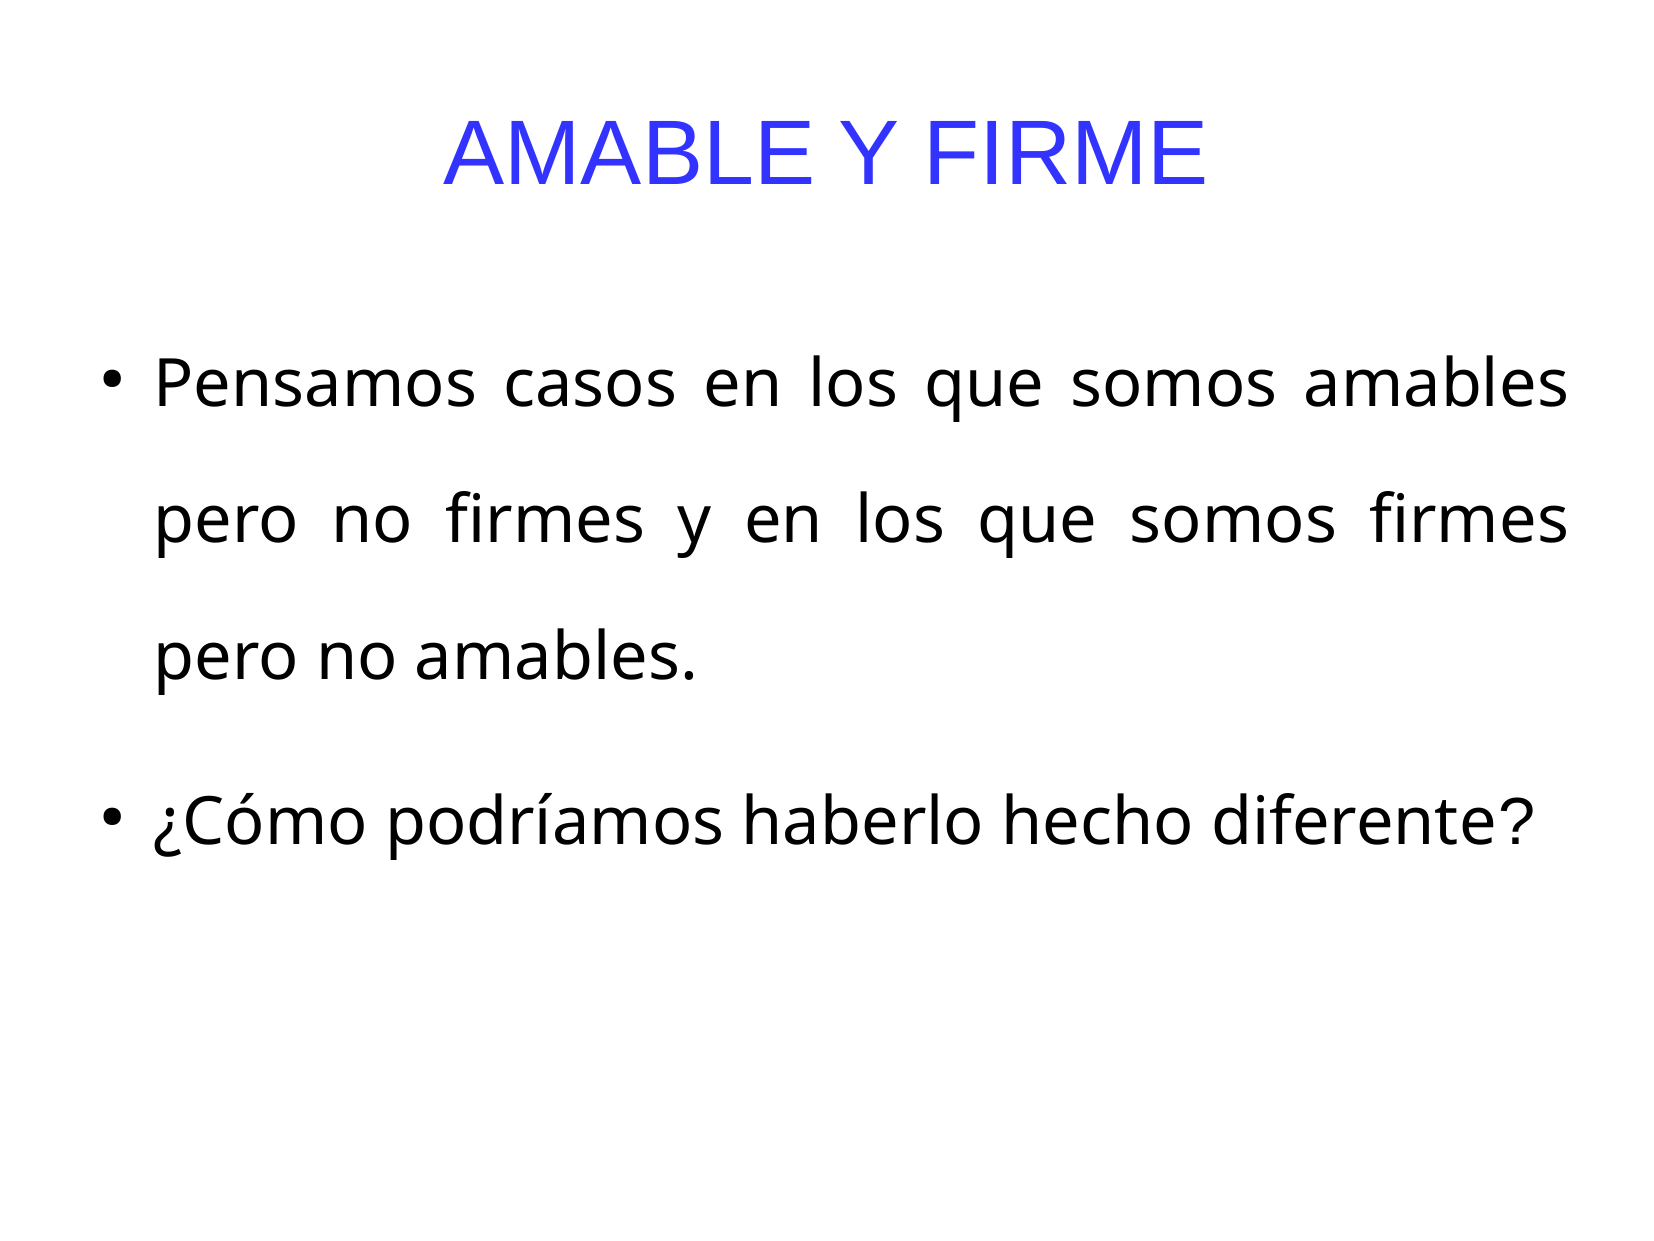

# AMABLE Y FIRME
Pensamos casos en los que somos amables pero no firmes y en los que somos firmes pero no amables.
¿Cómo podríamos haberlo hecho diferente?